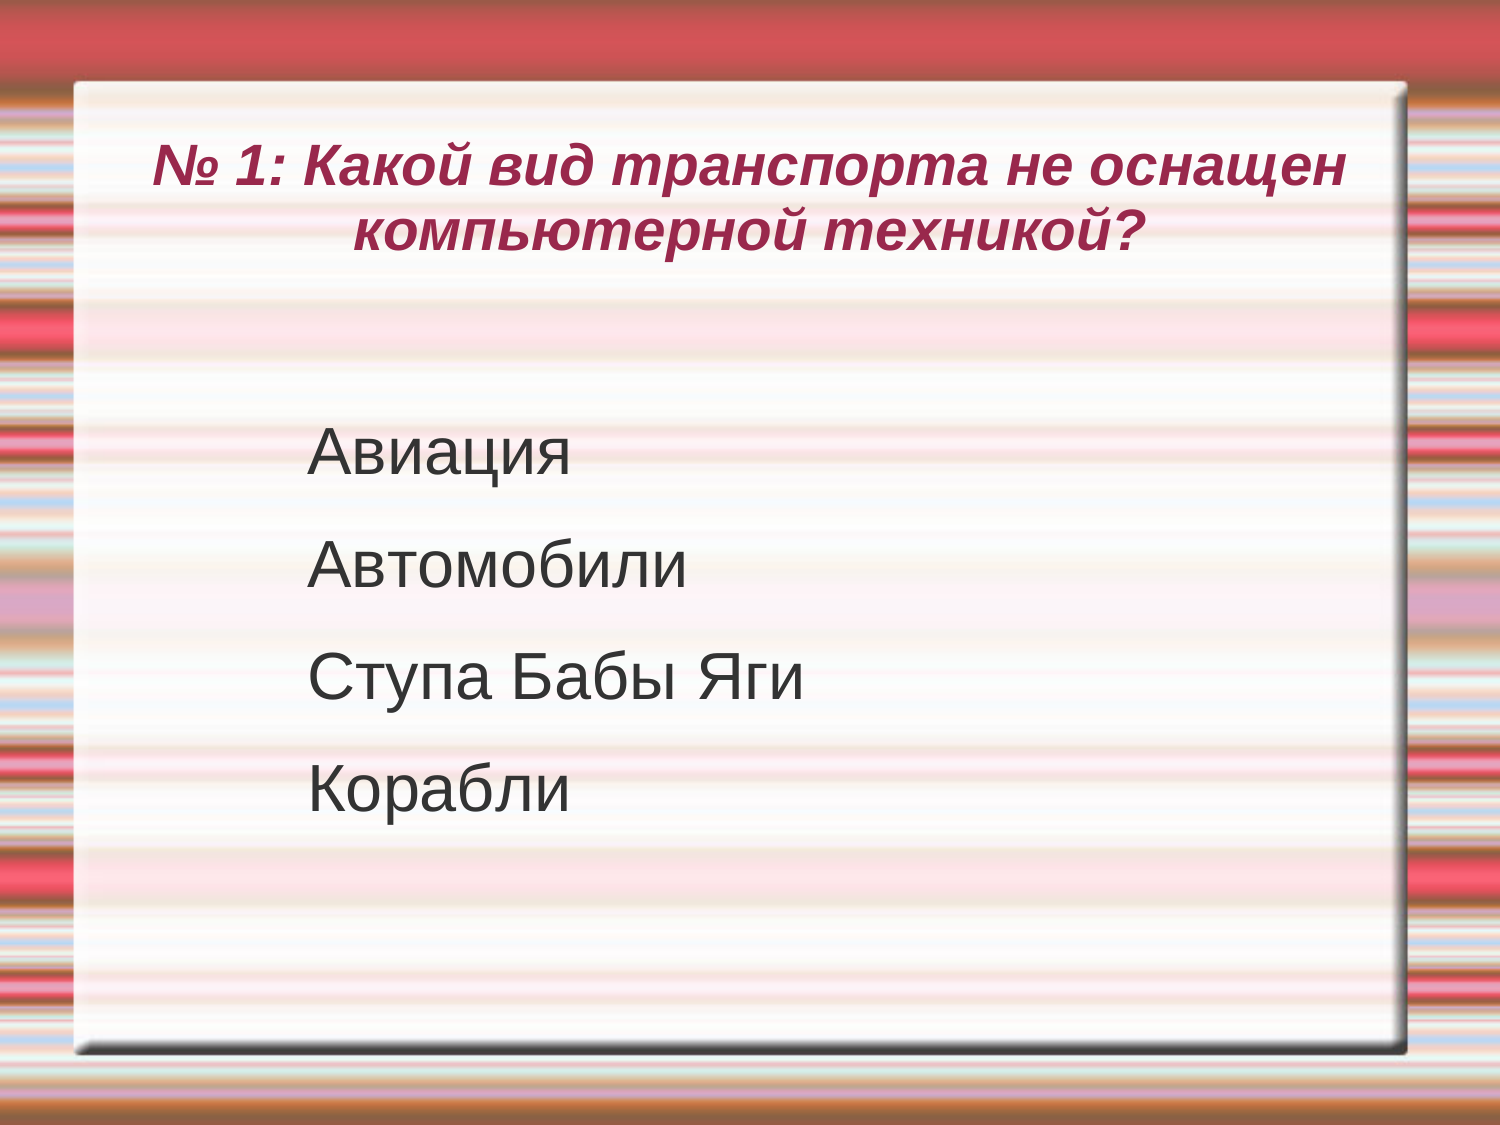

# № 1: Какой вид транспорта не оснащен компьютерной техникой?
Авиация
Автомобили
Ступа Бабы Яги
Корабли